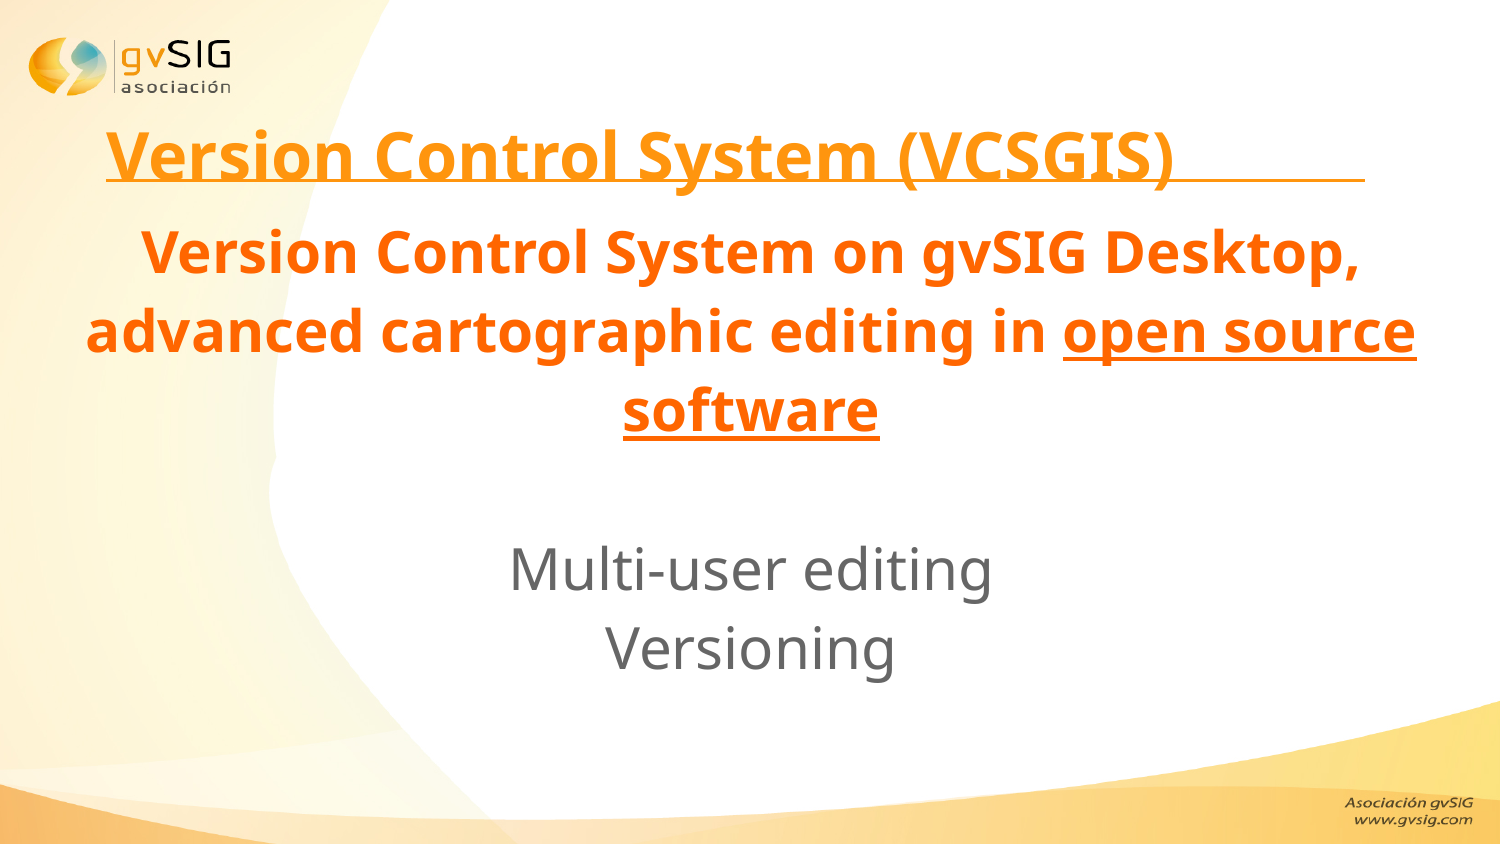

# Version Control System (VCSGIS)
Version Control System on gvSIG Desktop, advanced cartographic editing in open source software
Multi-user editing
Versioning